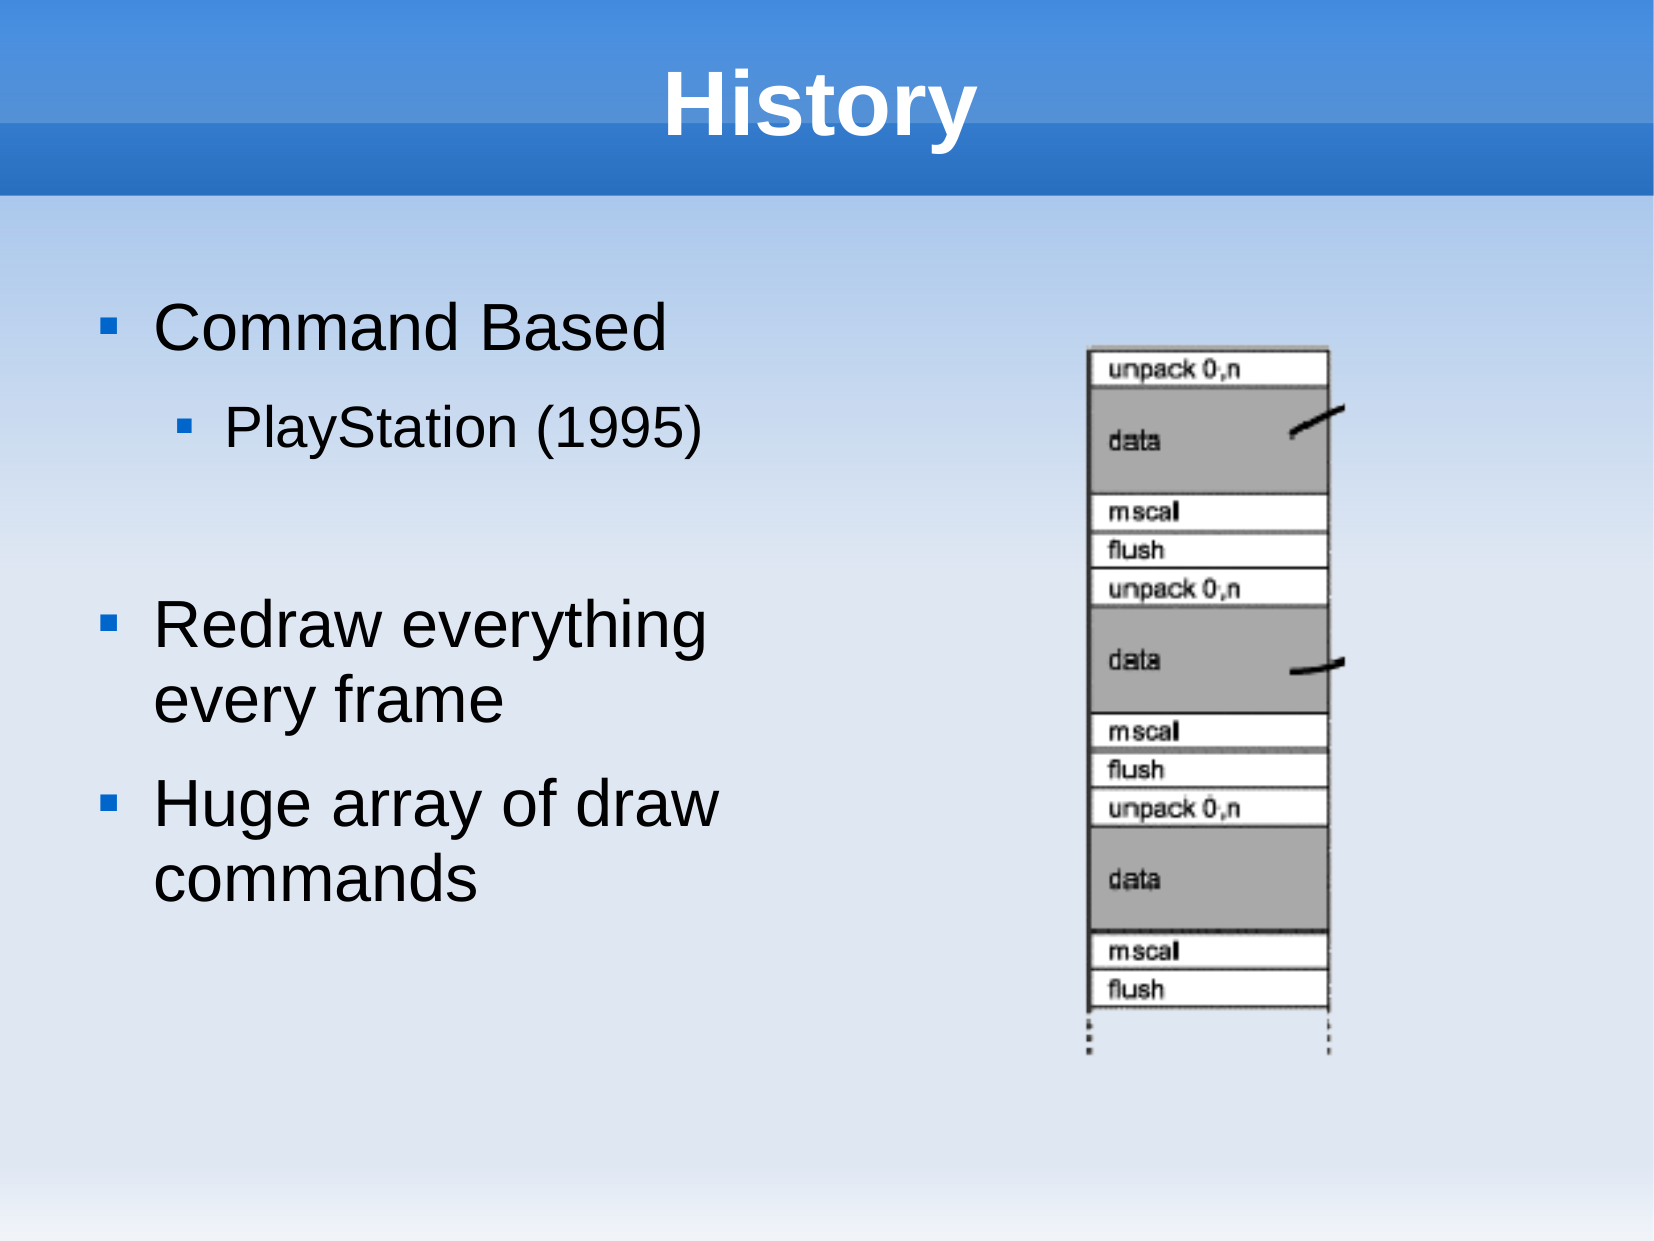

# History
Command Based
PlayStation (1995)
Redraw everything every frame
Huge array of draw commands